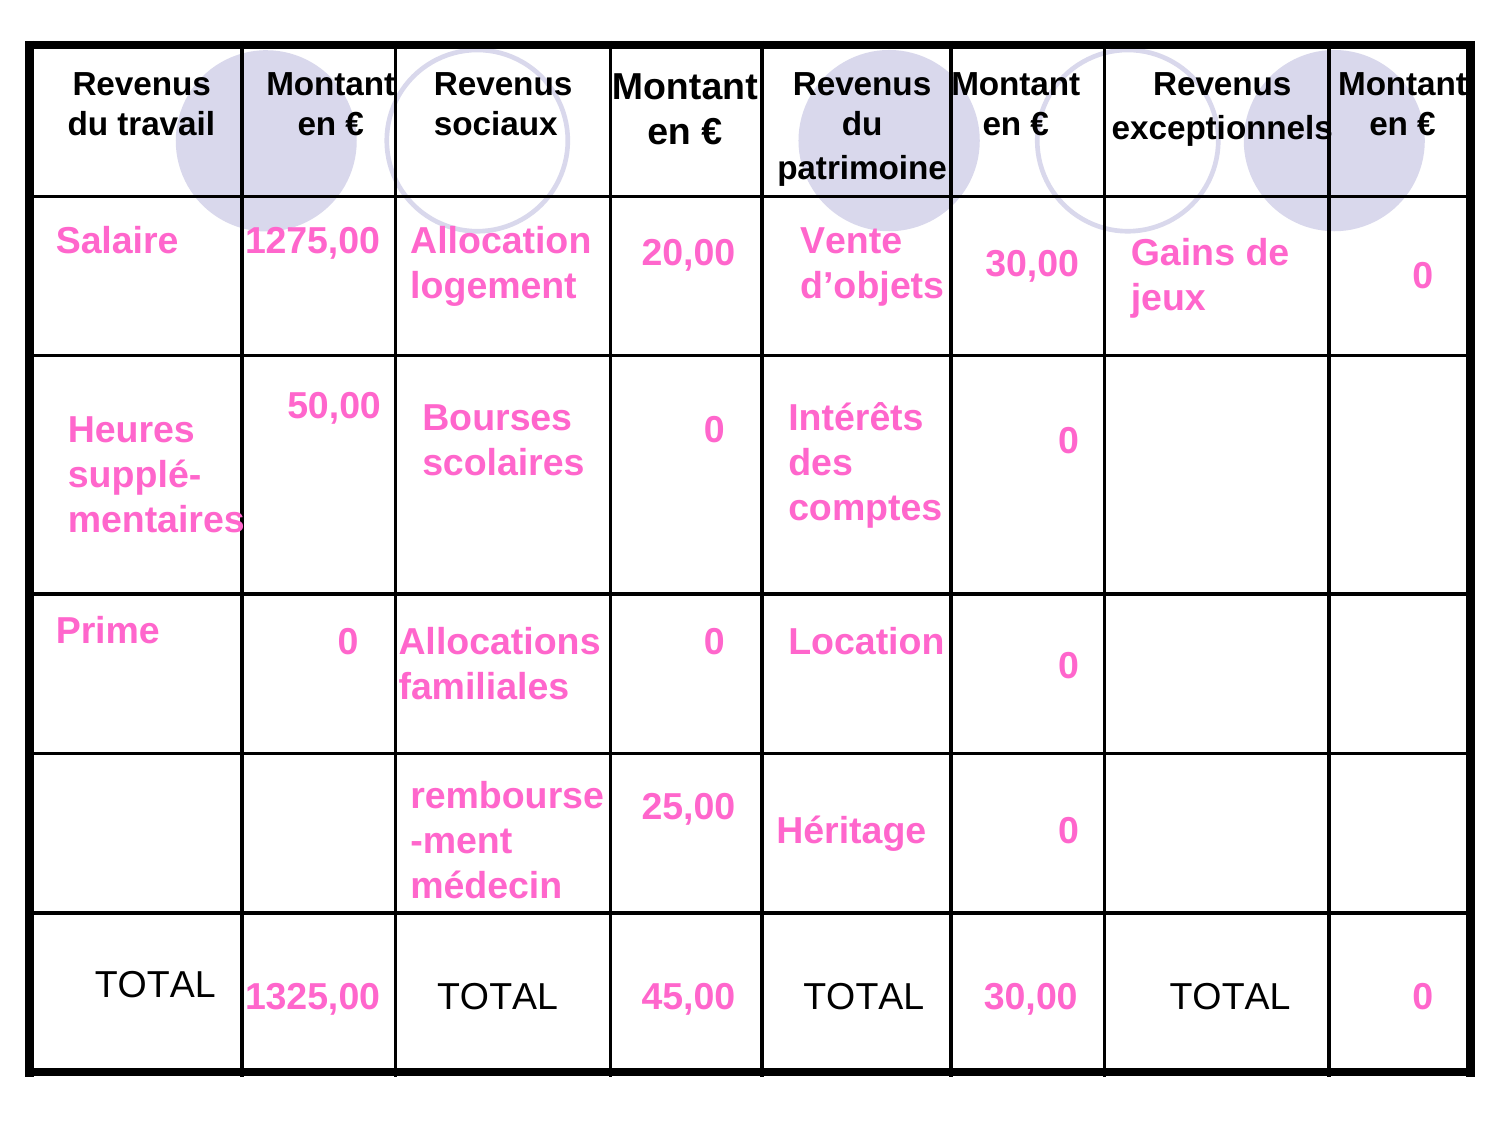

| | | | | | | | |
| --- | --- | --- | --- | --- | --- | --- | --- |
| | | | | | | | |
| | | | | | | | |
| | | | | | | | |
| | | | | | | | |
| | | | | | | | |
Revenus du travail
Montant en €
Revenus sociaux
Montant en €
Revenus du patrimoine
Montant en €
Revenus exceptionnels
Montant en €
Salaire
1275,00
Allocation logement
Vente d’objets
20,00
Gains de jeux
30,00
0
50,00
Bourses scolaires
Intérêts des comptes
Heures supplé-mentaires
0
0
Prime
0
Allocations familiales
0
Location
0
rembourse-ment médecin
25,00
Héritage
0
TOTAL
1325,00
TOTAL
45,00
TOTAL
30,00
TOTAL
0